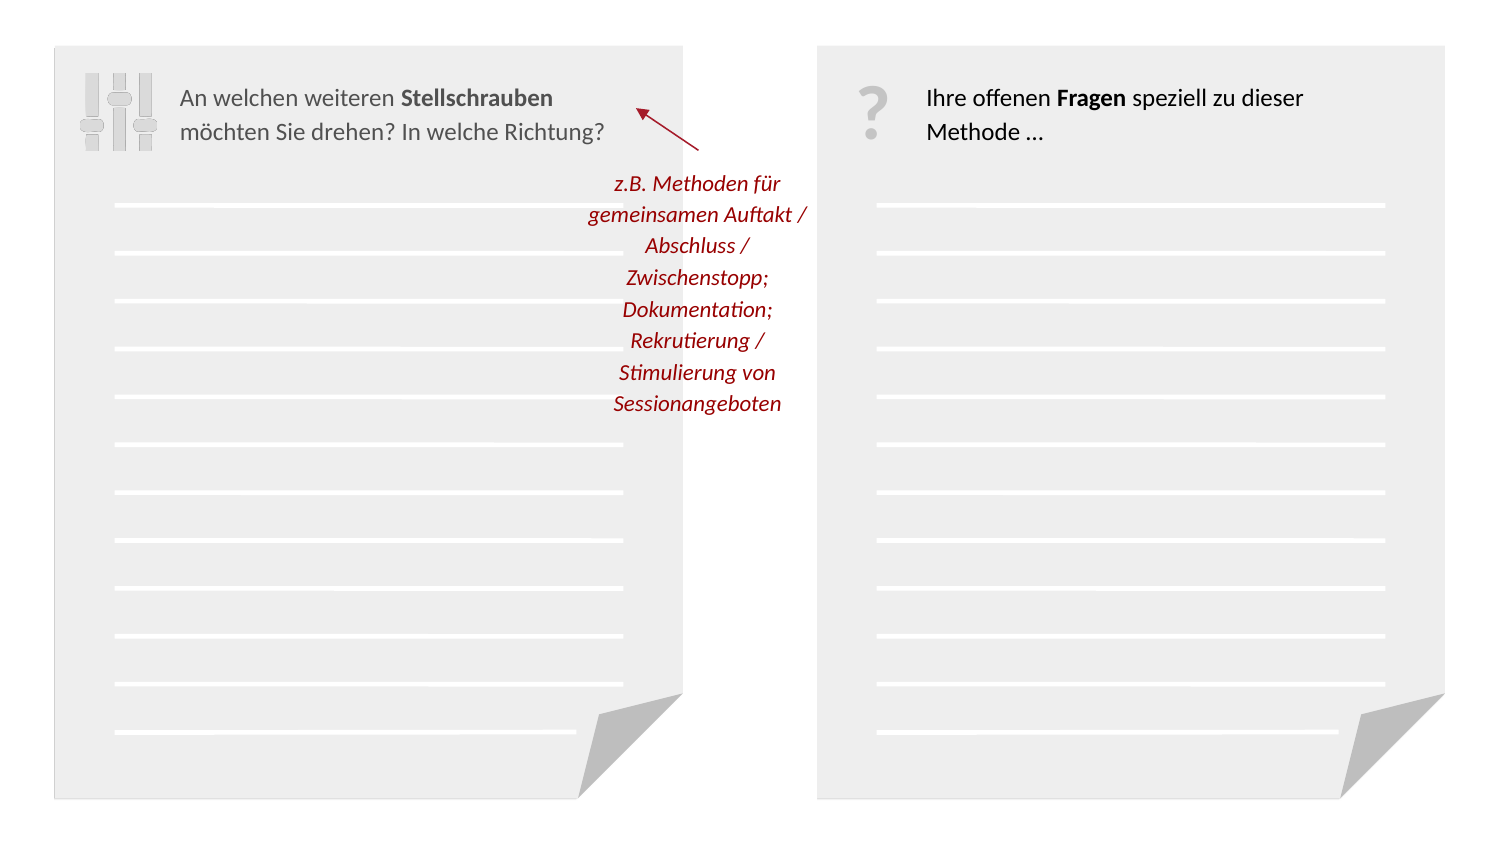

An welchen weiteren Stellschrauben möchten Sie drehen? In welche Richtung?
?
Ihre offenen Fragen speziell zu dieser Methode …
z.B. Methoden für gemeinsamen Auftakt / Abschluss / Zwischenstopp; Dokumentation; Rekrutierung / Stimulierung von Sessionangeboten